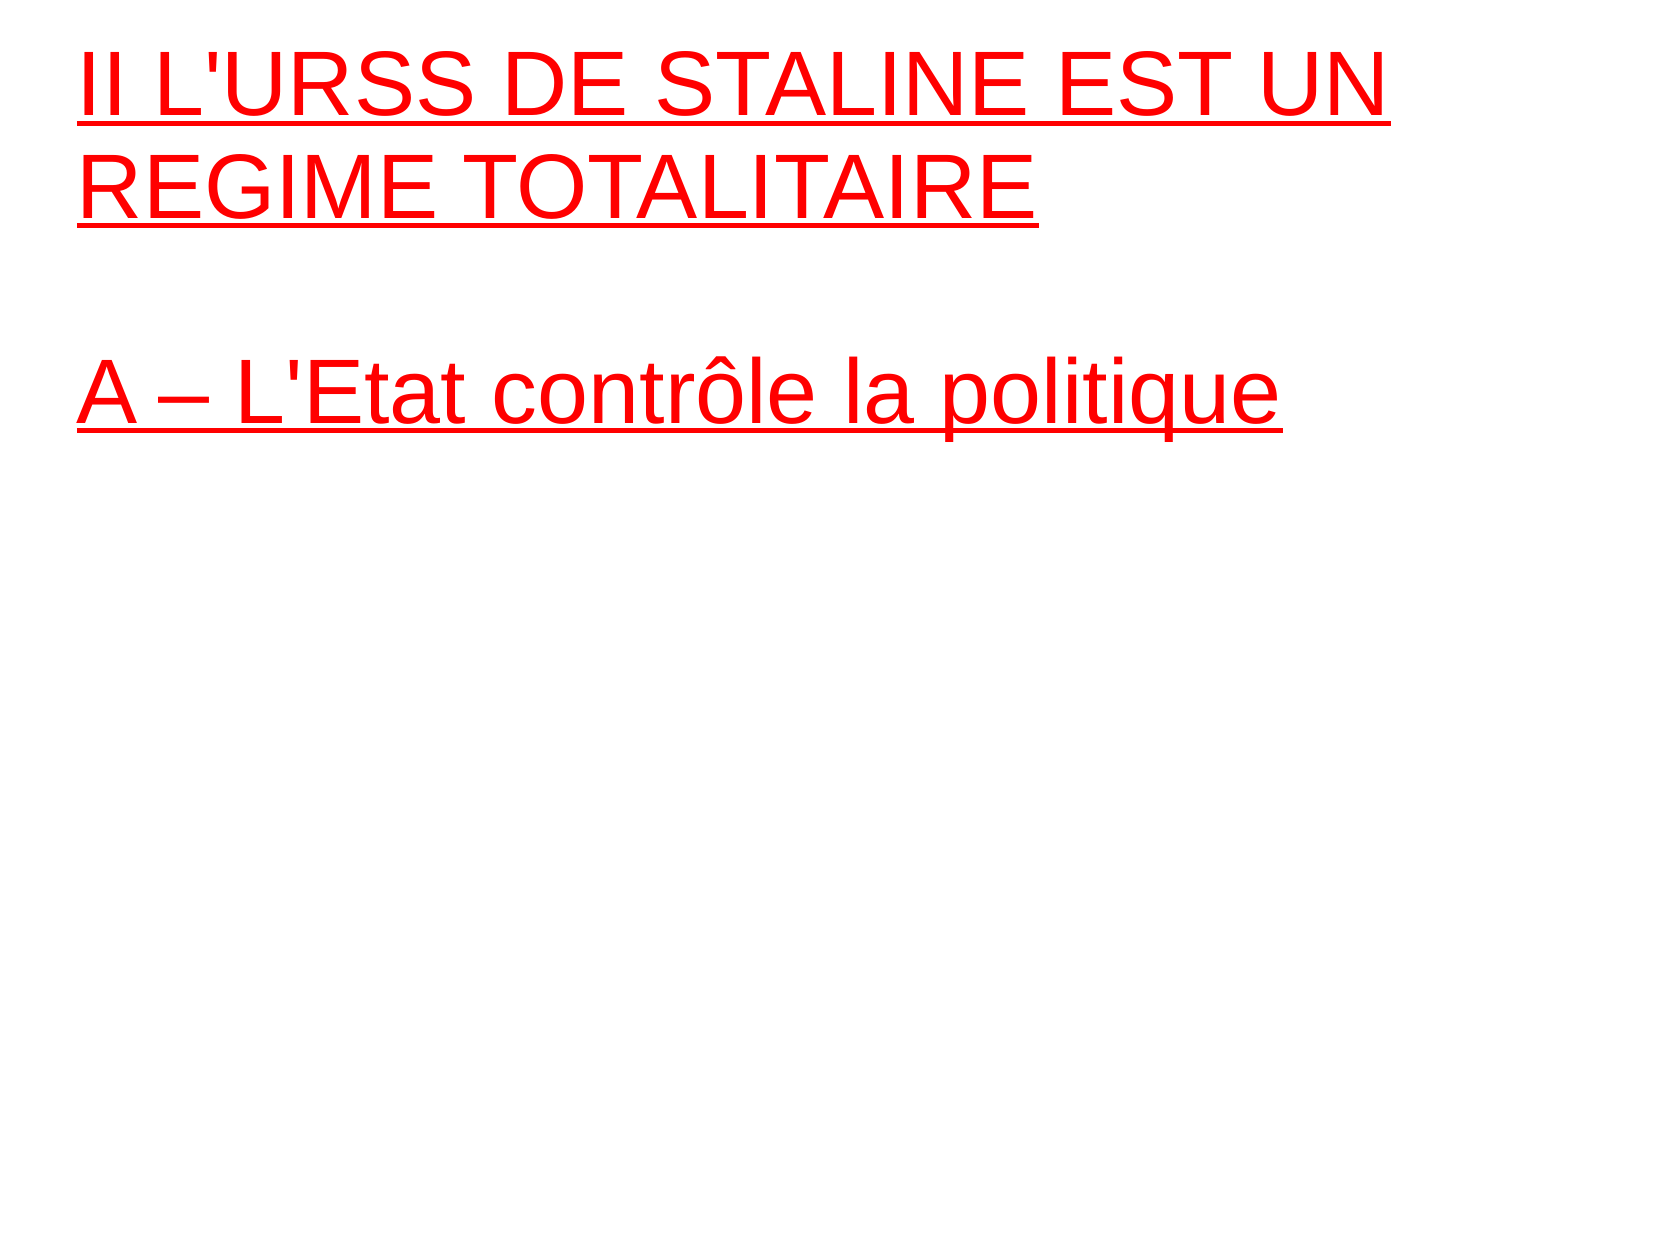

# II L'URSS DE STALINE EST UN REGIME TOTALITAIRE A – L'Etat contrôle la politique